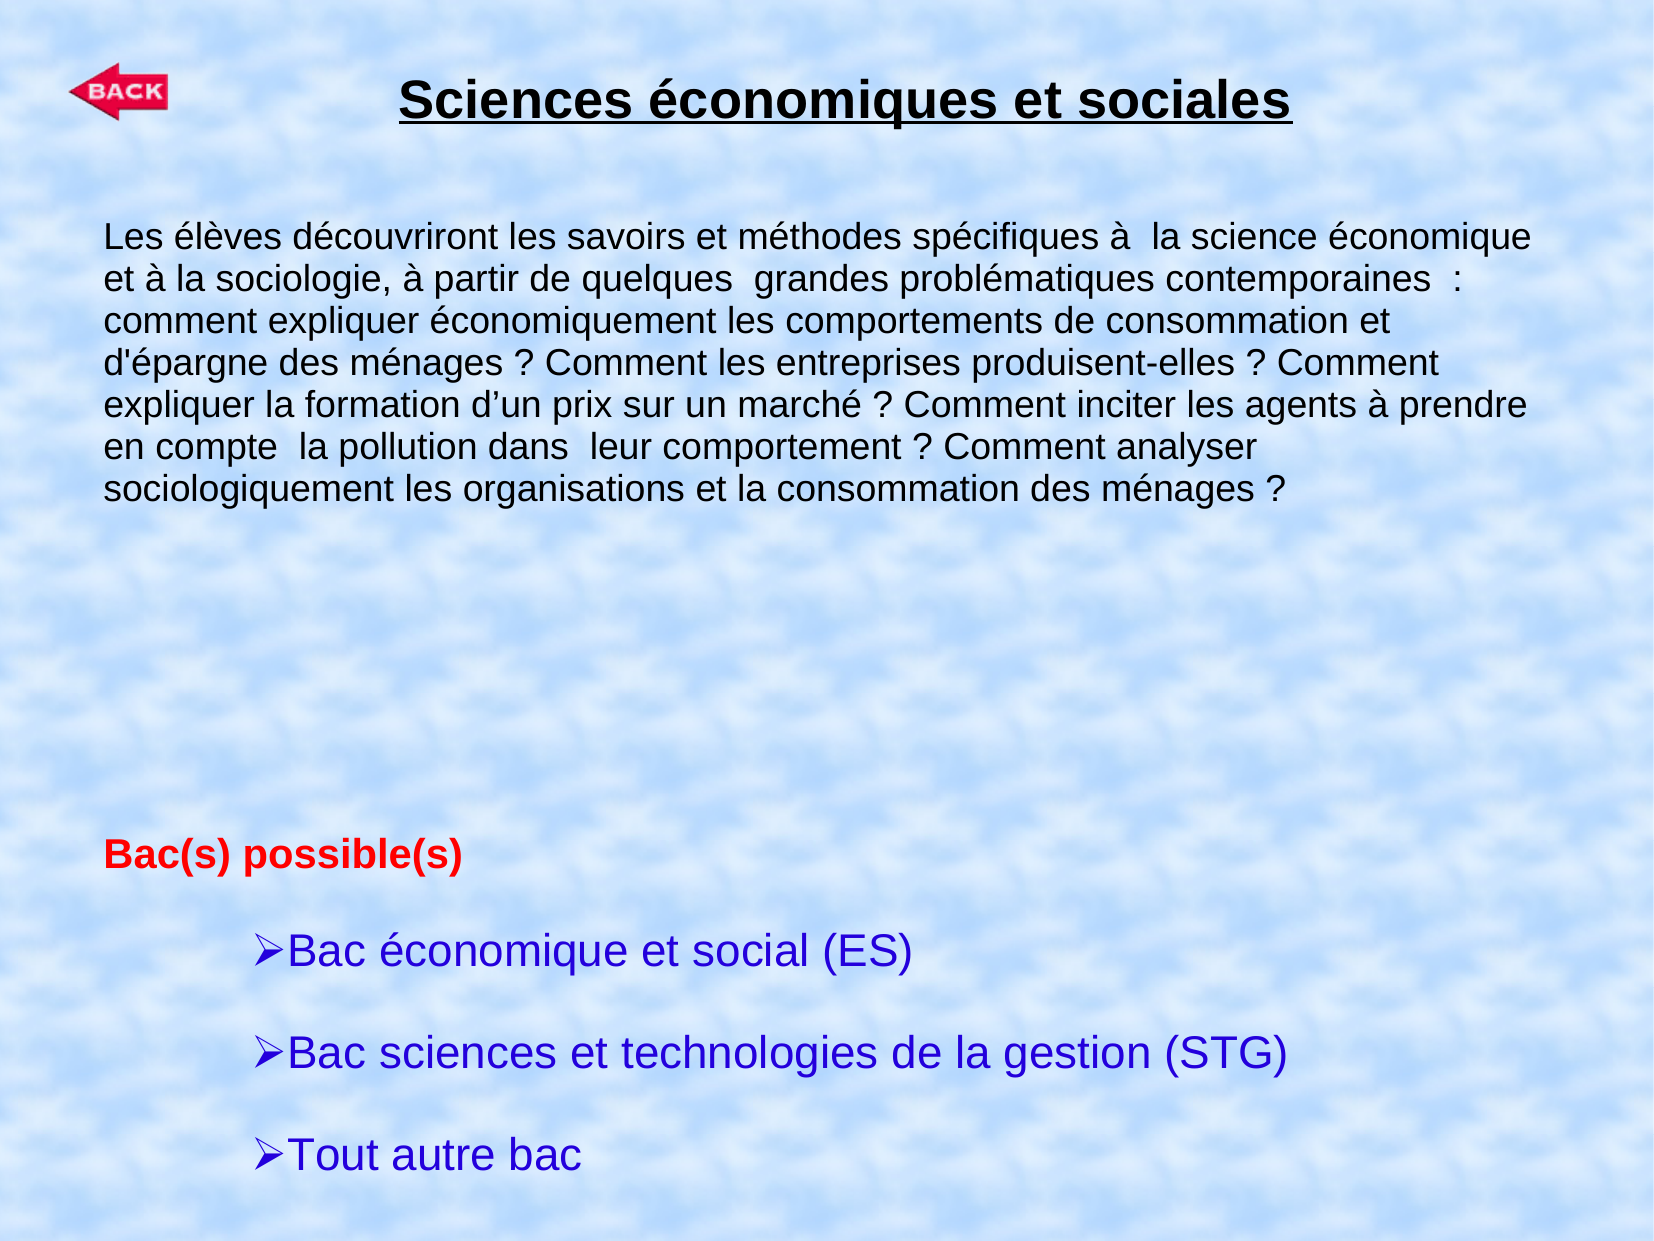

Sciences économiques et sociales
Les élèves découvriront les savoirs et méthodes spécifiques à la science économique et à la sociologie, à partir de quelques grandes problématiques contemporaines : comment expliquer économiquement les comportements de consommation et d'épargne des ménages ? Comment les entreprises produisent-elles ? Comment expliquer la formation d’un prix sur un marché ? Comment inciter les agents à prendre en compte la pollution dans leur comportement ? Comment analyser sociologiquement les organisations et la consommation des ménages ?
Bac(s) possible(s)
Bac économique et social (ES)
Bac sciences et technologies de la gestion (STG)
Tout autre bac